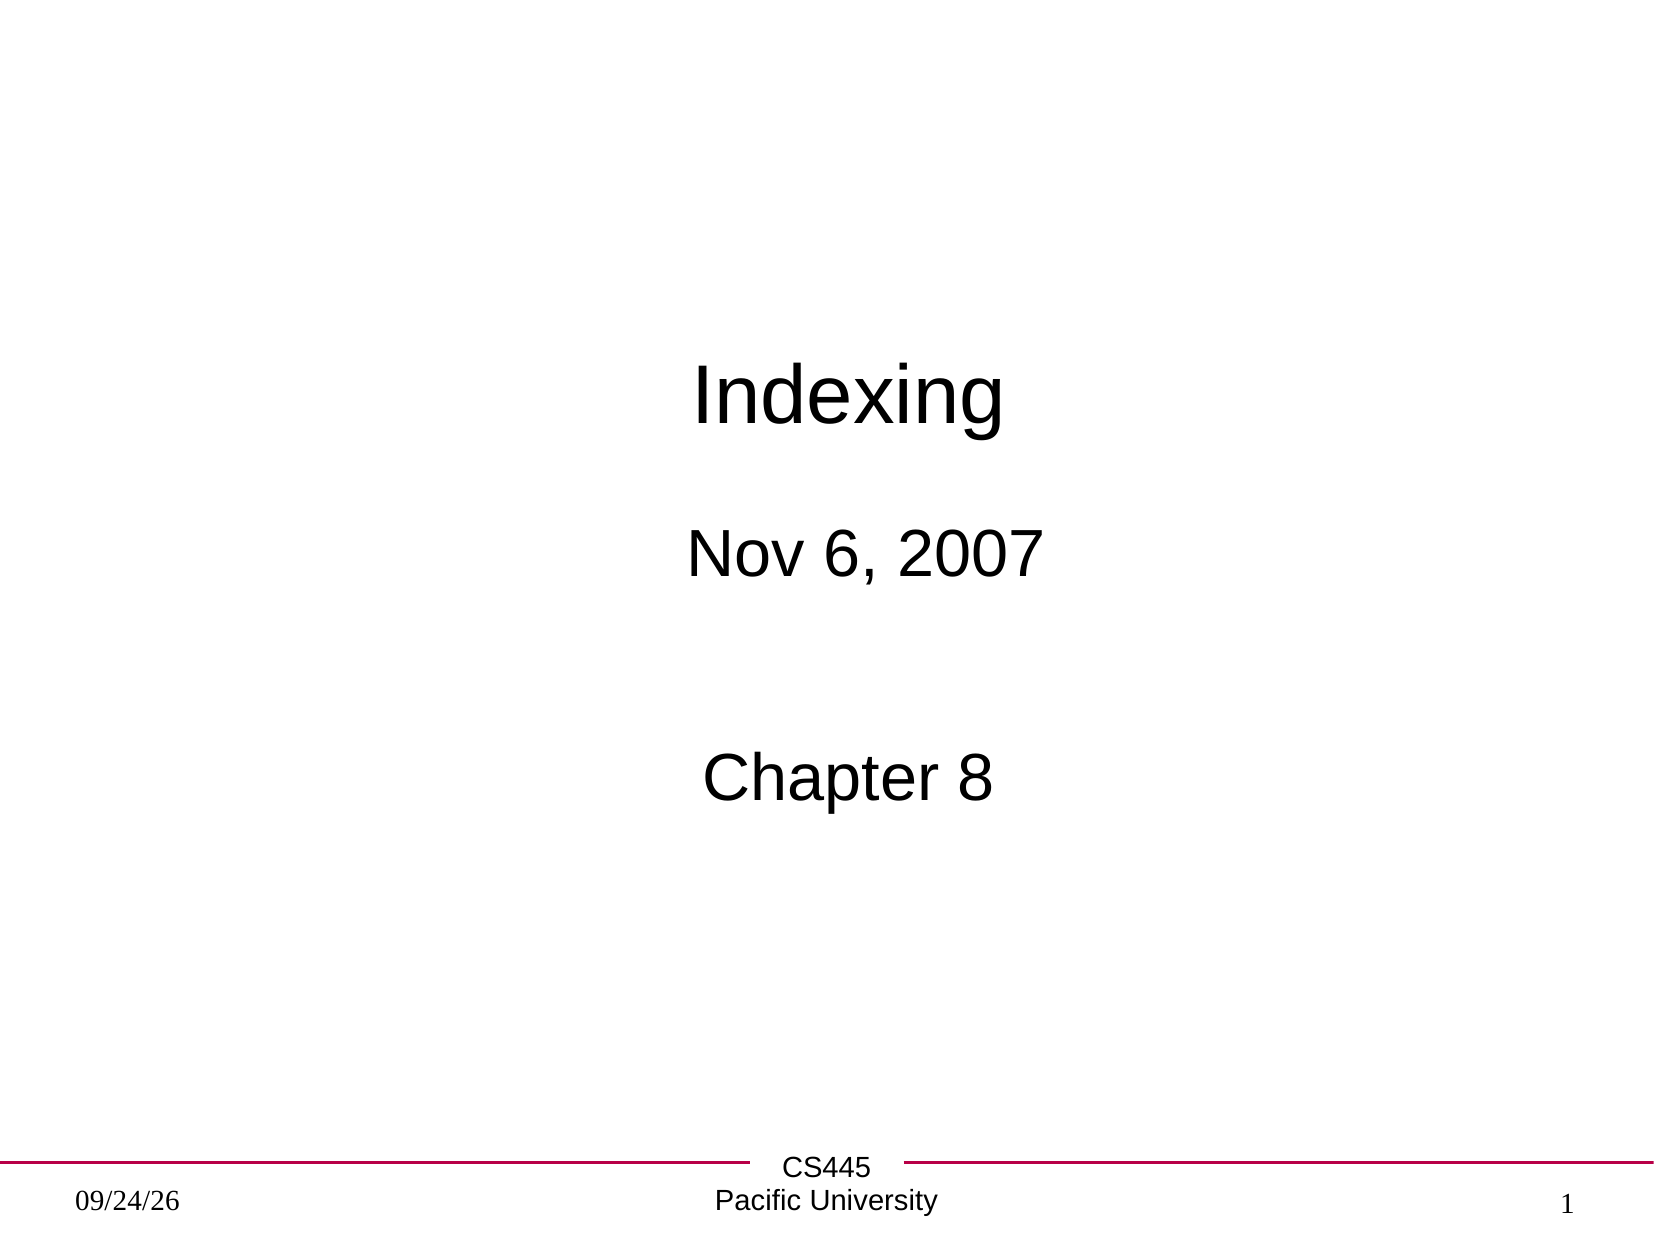

# Indexing Nov 6, 2007
Chapter 8